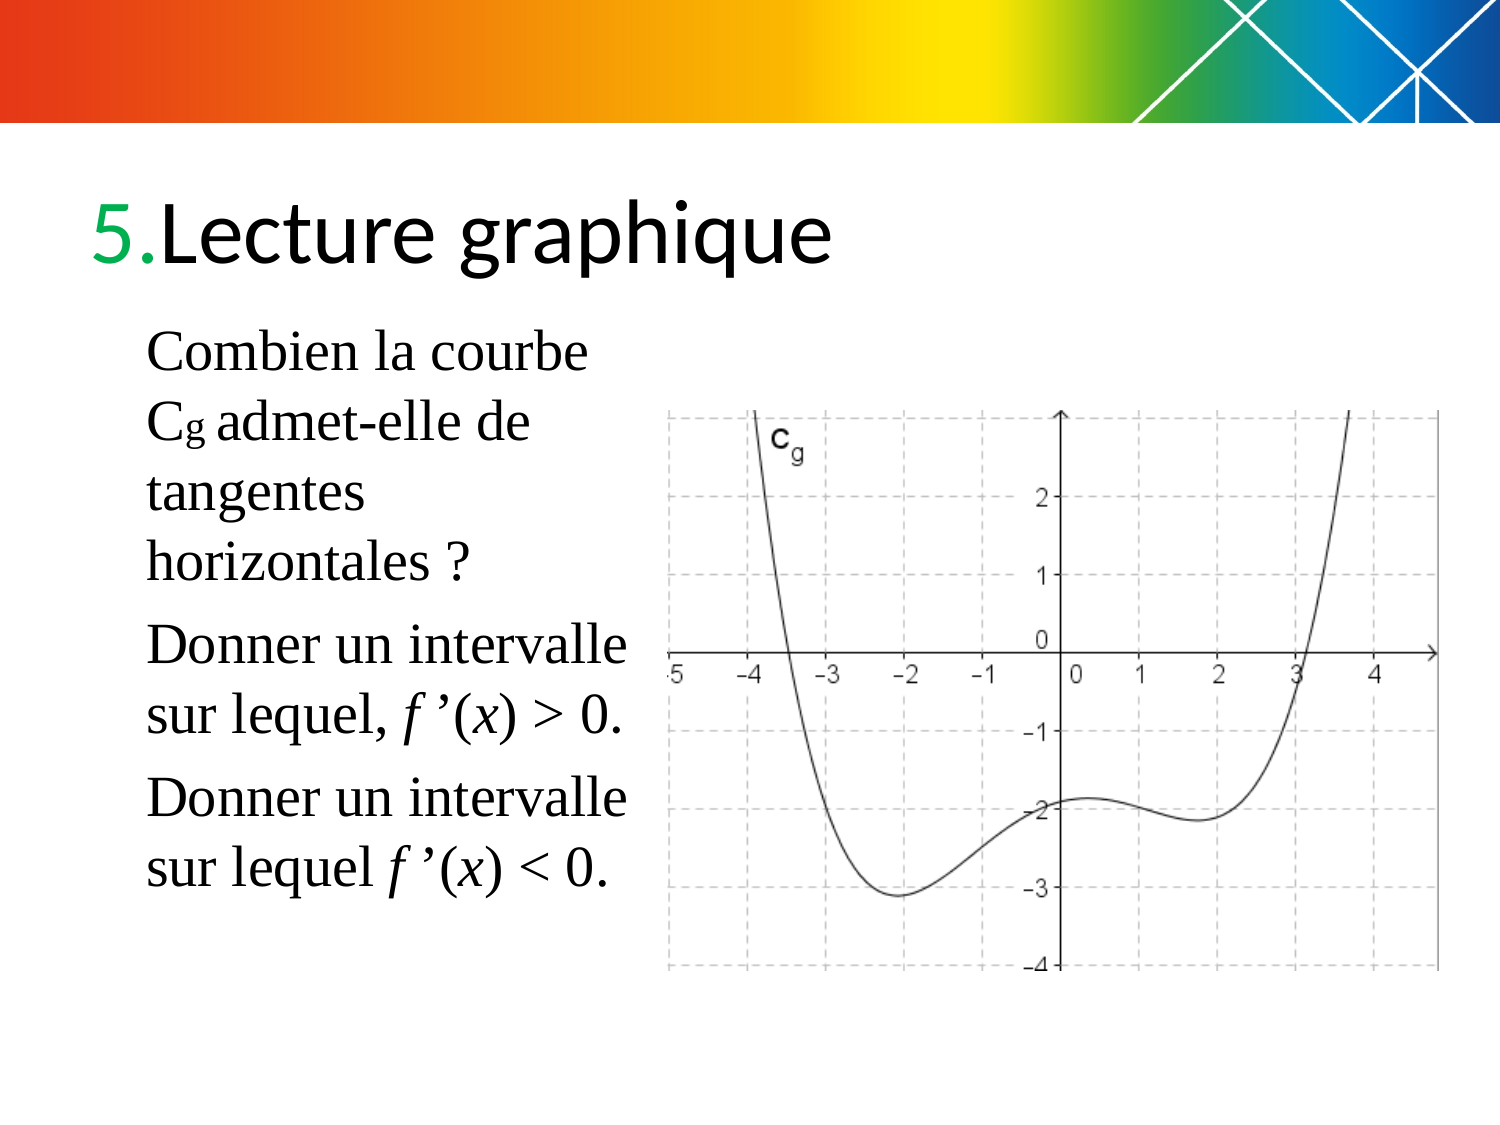

# 5.Lecture graphique
Combien la courbe Cg admet-elle de tangentes horizontales ?
Donner un intervalle sur lequel, f ’(x) > 0.
Donner un intervalle sur lequel f ’(x) < 0.